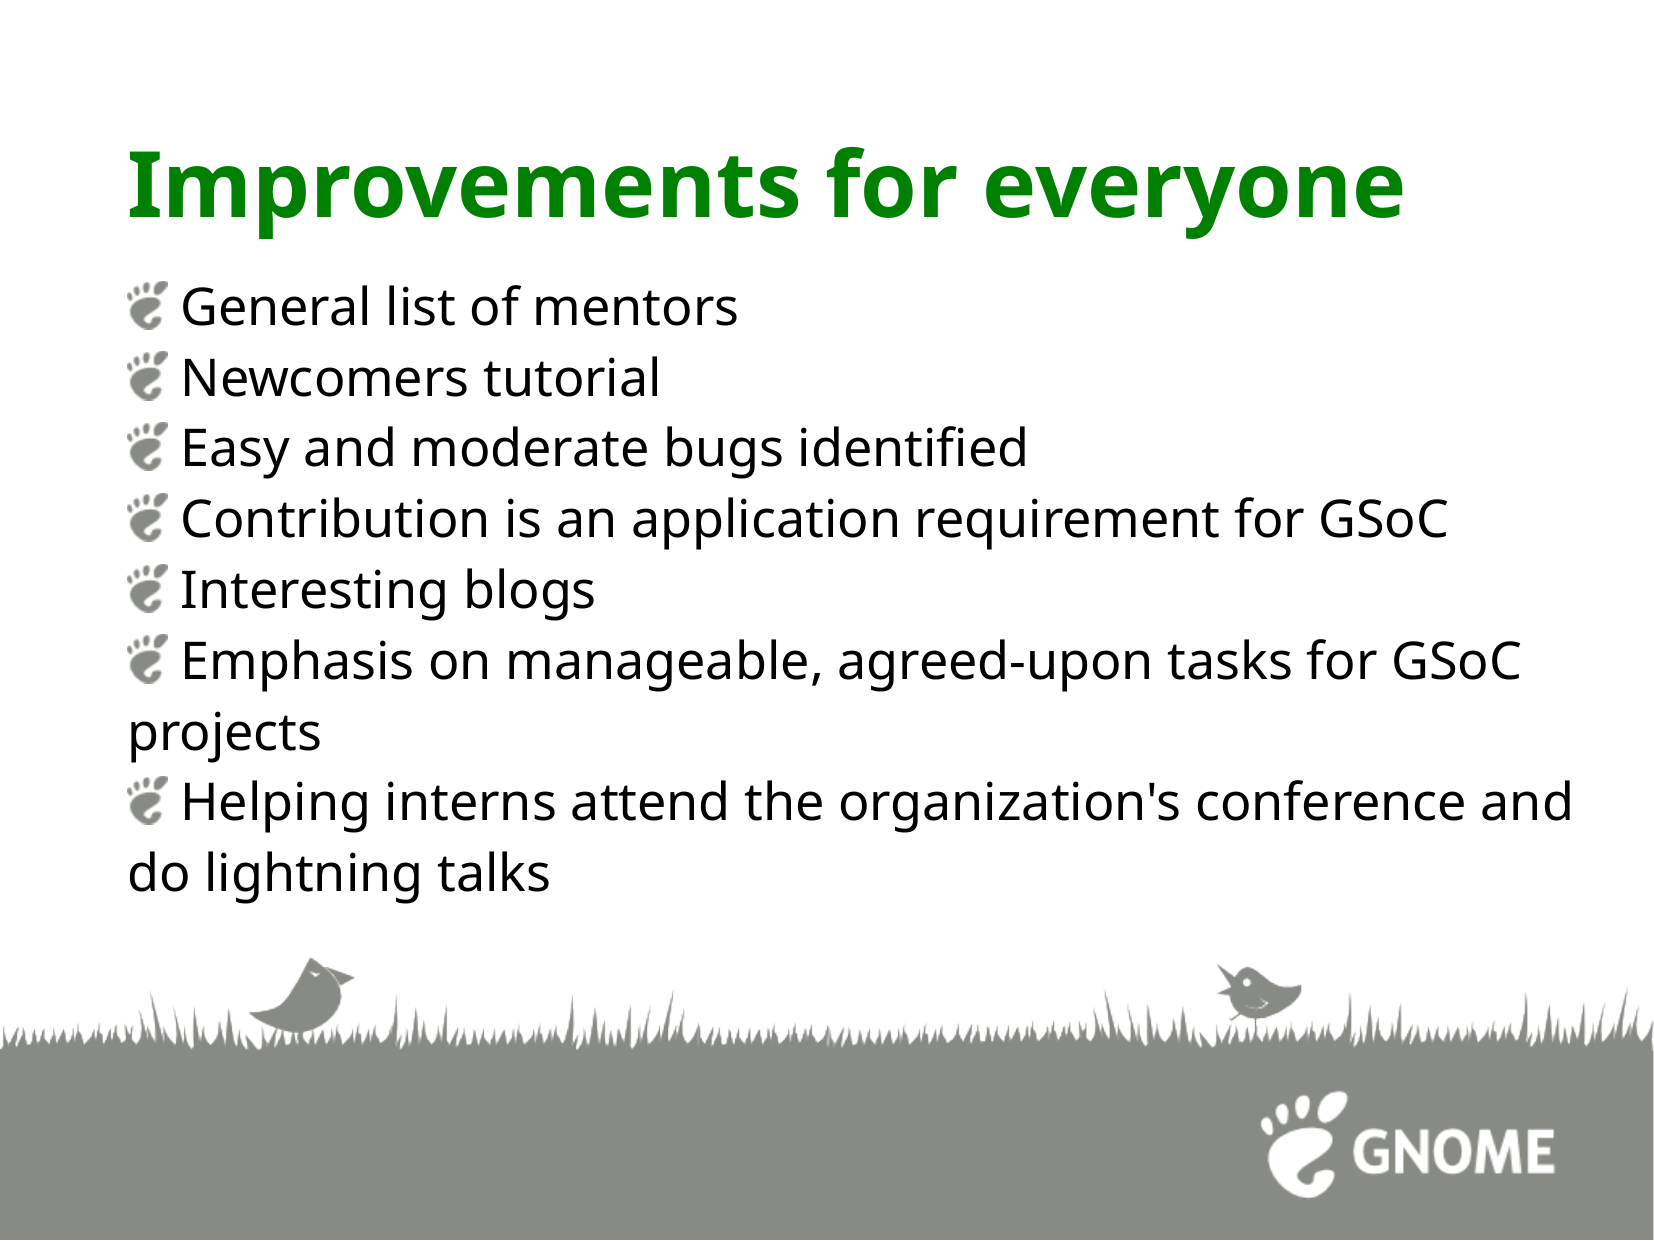

Improvements for everyone
 General list of mentors
 Newcomers tutorial
 Easy and moderate bugs identified
 Contribution is an application requirement for GSoC
 Interesting blogs
 Emphasis on manageable, agreed-upon tasks for GSoC projects
 Helping interns attend the organization's conference and do lightning talks